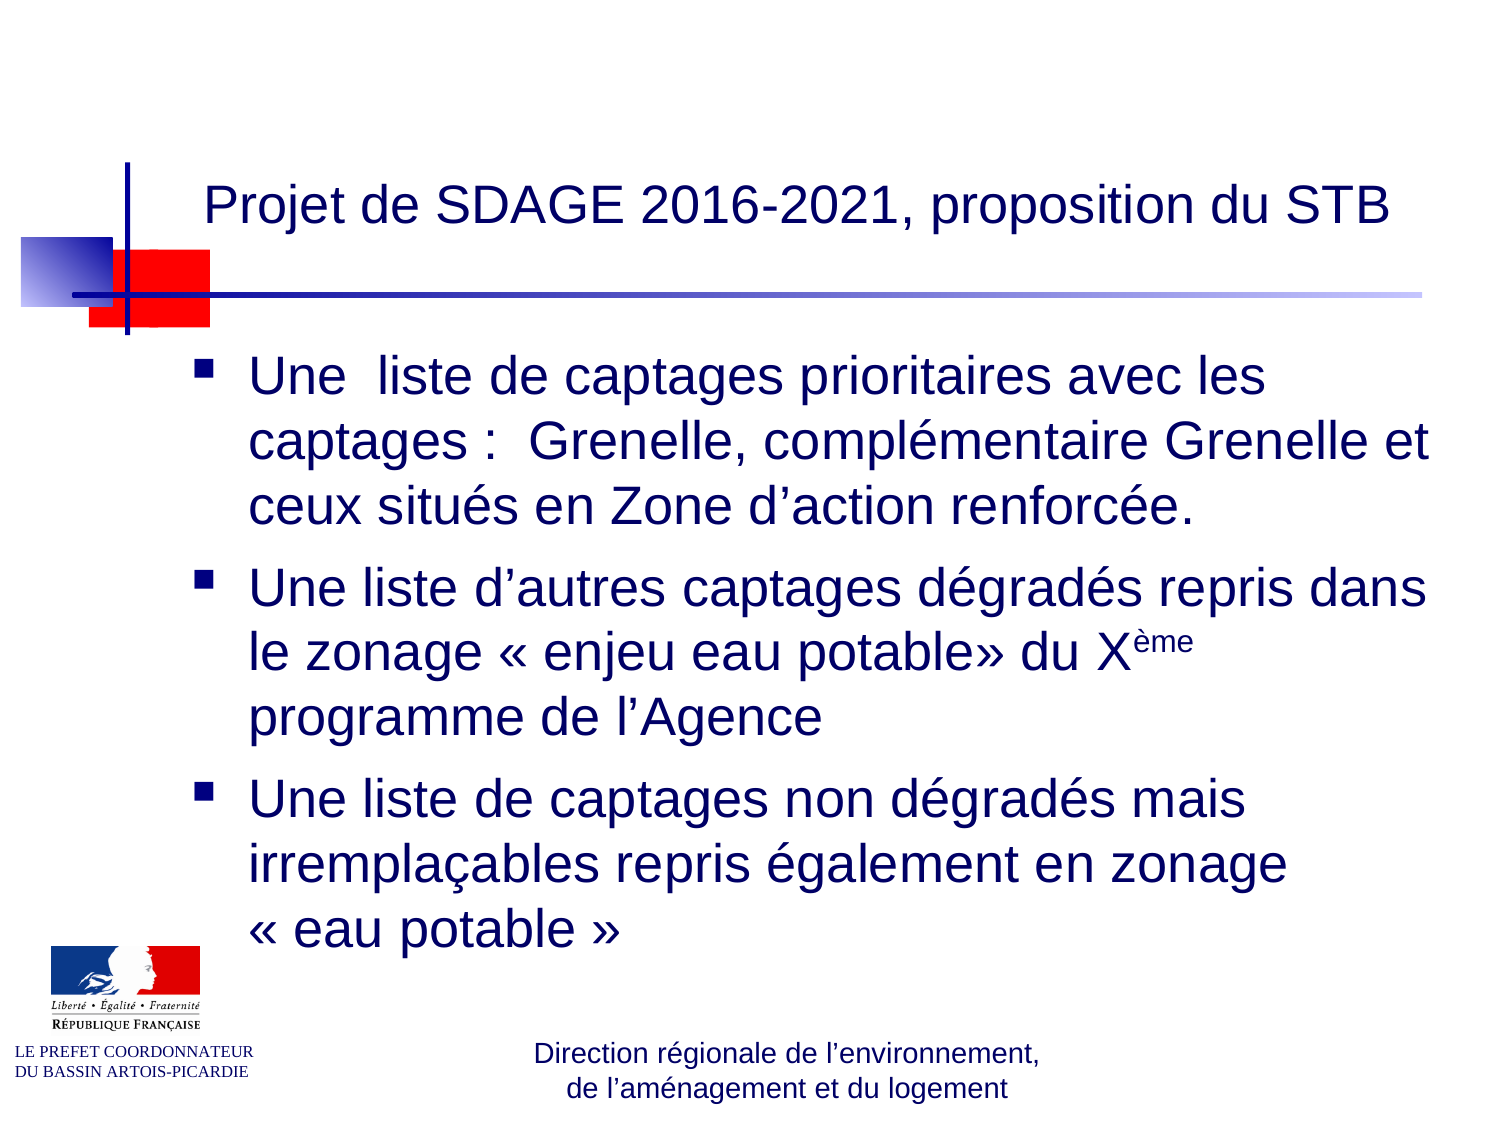

# Projet de SDAGE 2016-2021, proposition du STB
Une liste de captages prioritaires avec les captages : Grenelle, complémentaire Grenelle et ceux situés en Zone d’action renforcée.
Une liste d’autres captages dégradés repris dans le zonage « enjeu eau potable» du Xème programme de l’Agence
Une liste de captages non dégradés mais irremplaçables repris également en zonage « eau potable »